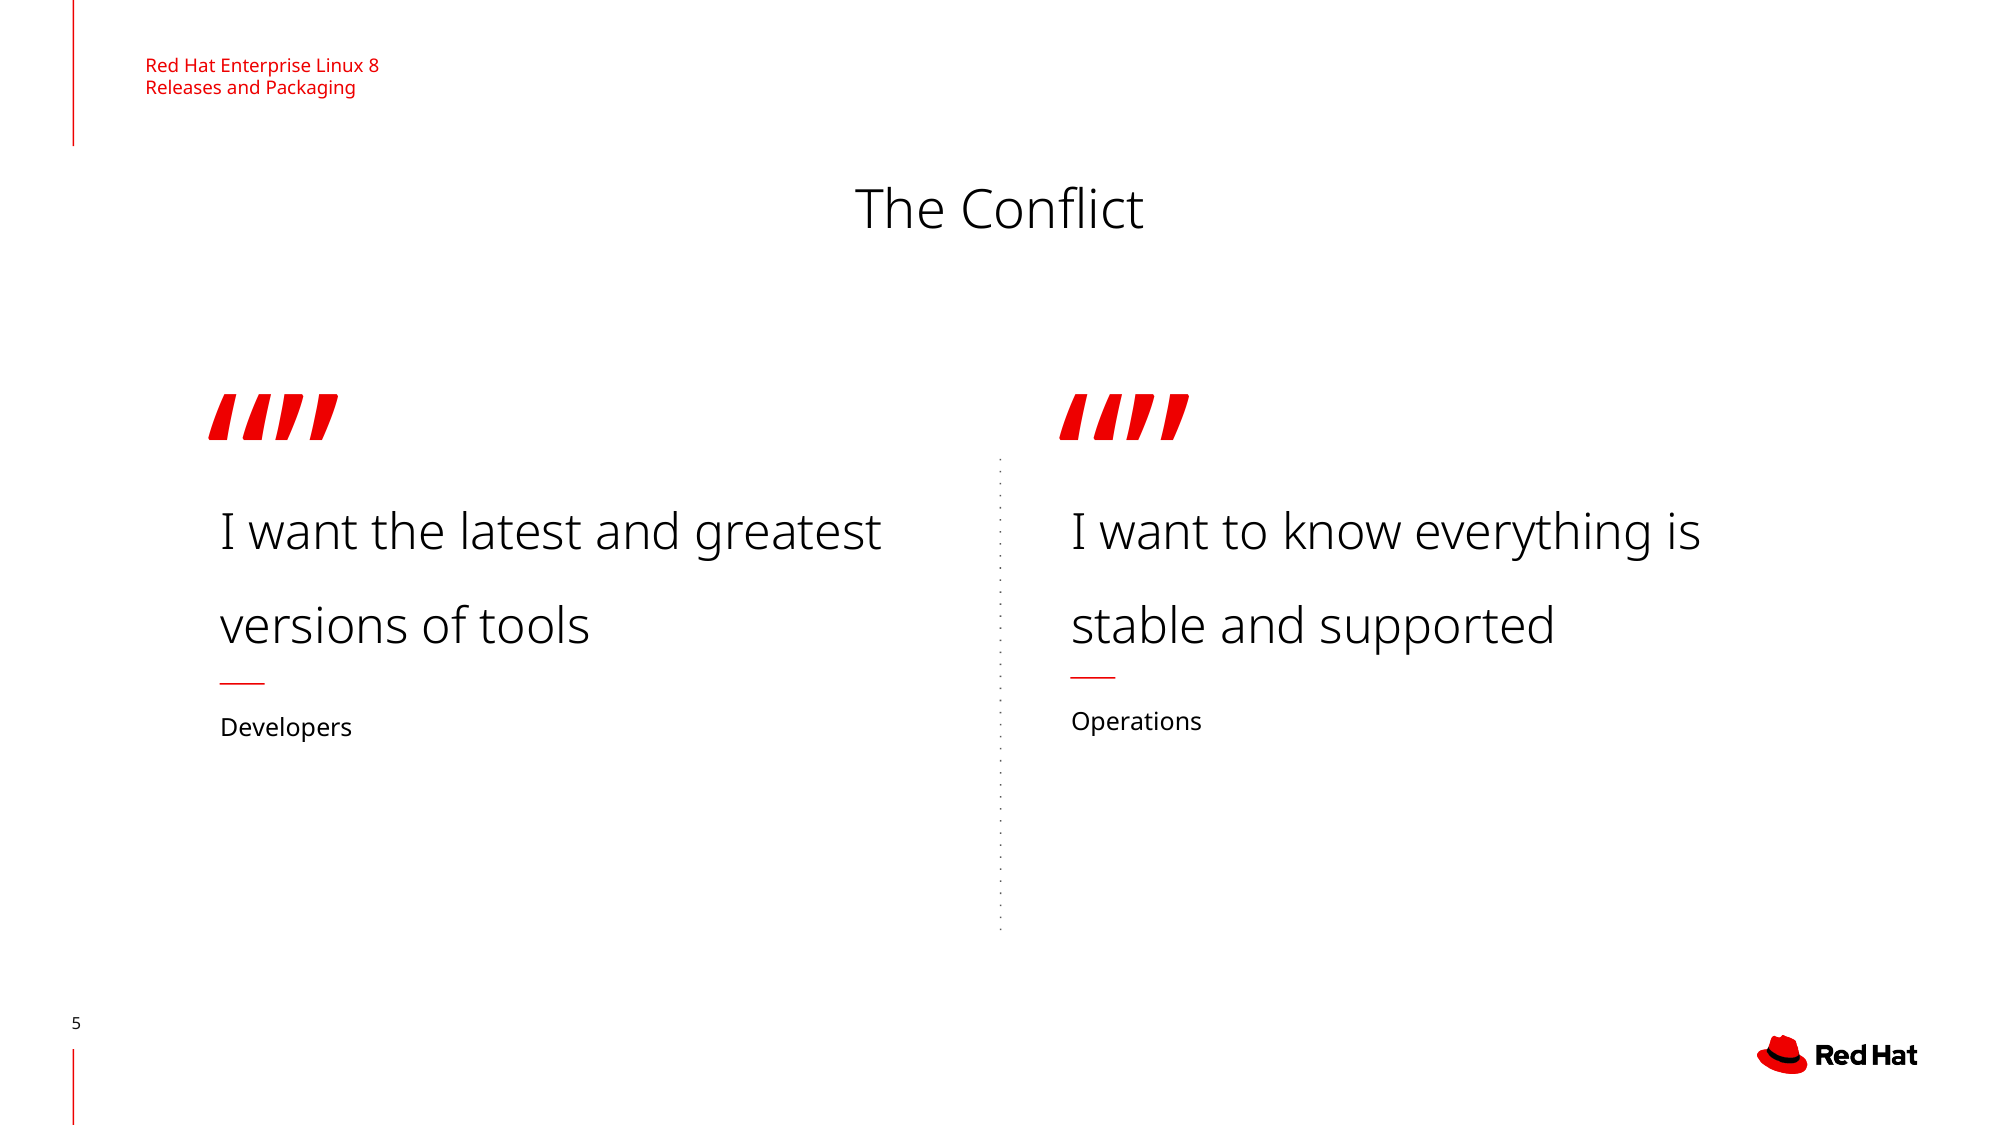

Red Hat Enterprise Linux 8
Releases and Packaging
# The Conflict
“”
“”
I want the latest and greatest versions of tools
I want to know everything is stable and supported
Operations
Developers
5